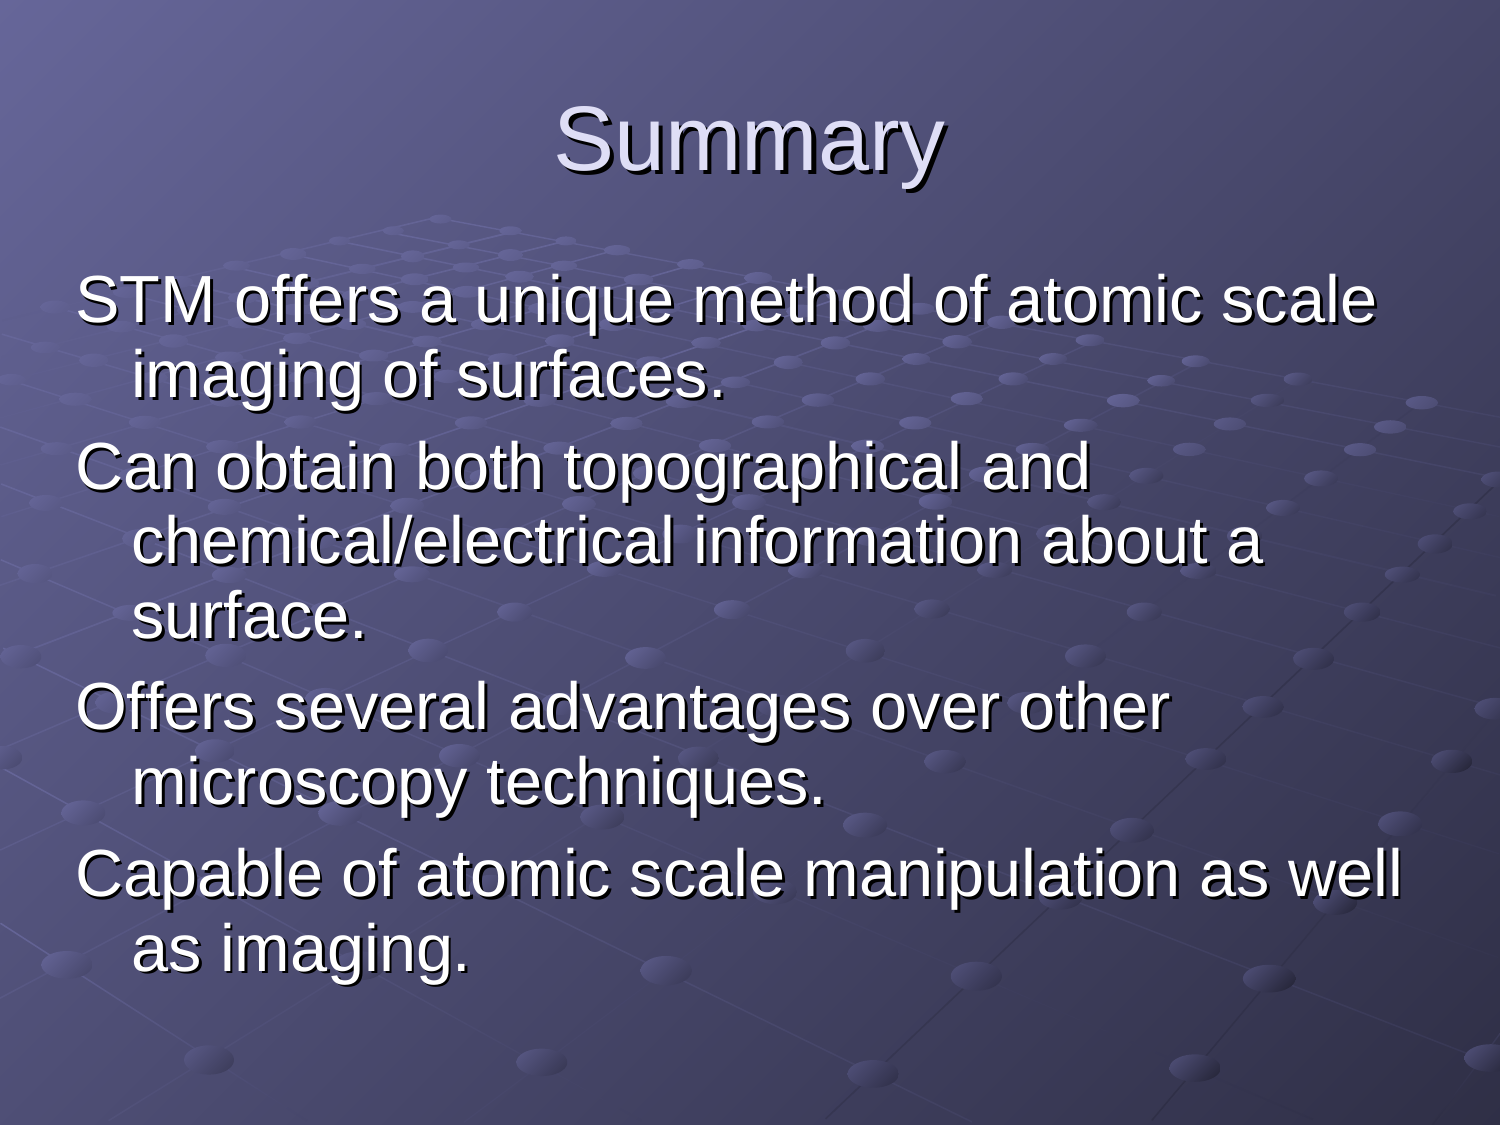

# Summary
STM offers a unique method of atomic scale imaging of surfaces.
Can obtain both topographical and chemical/electrical information about a surface.
Offers several advantages over other microscopy techniques.
Capable of atomic scale manipulation as well as imaging.